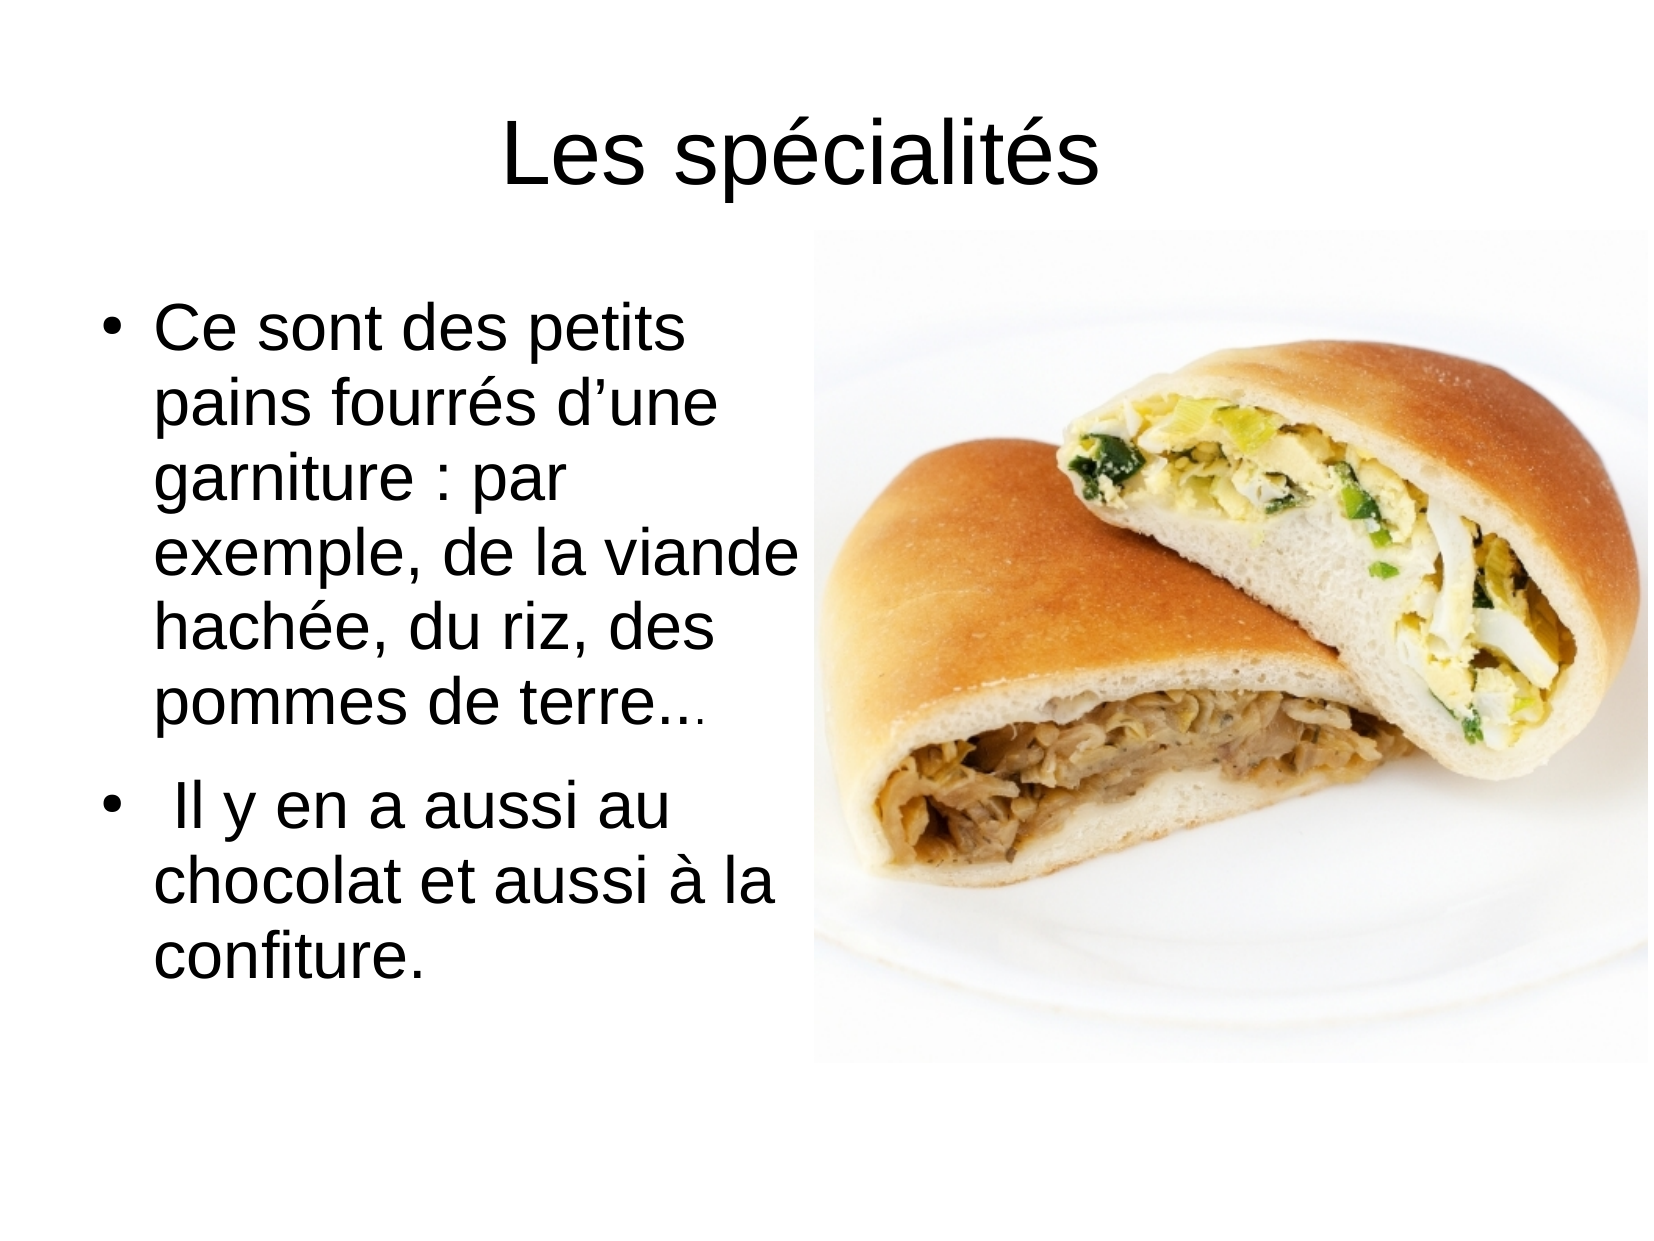

# Les spécialités
Ce sont des petits pains fourrés d’une garniture : par exemple, de la viande hachée, du riz, des pommes de terre...
 Il y en a aussi au chocolat et aussi à la confiture.